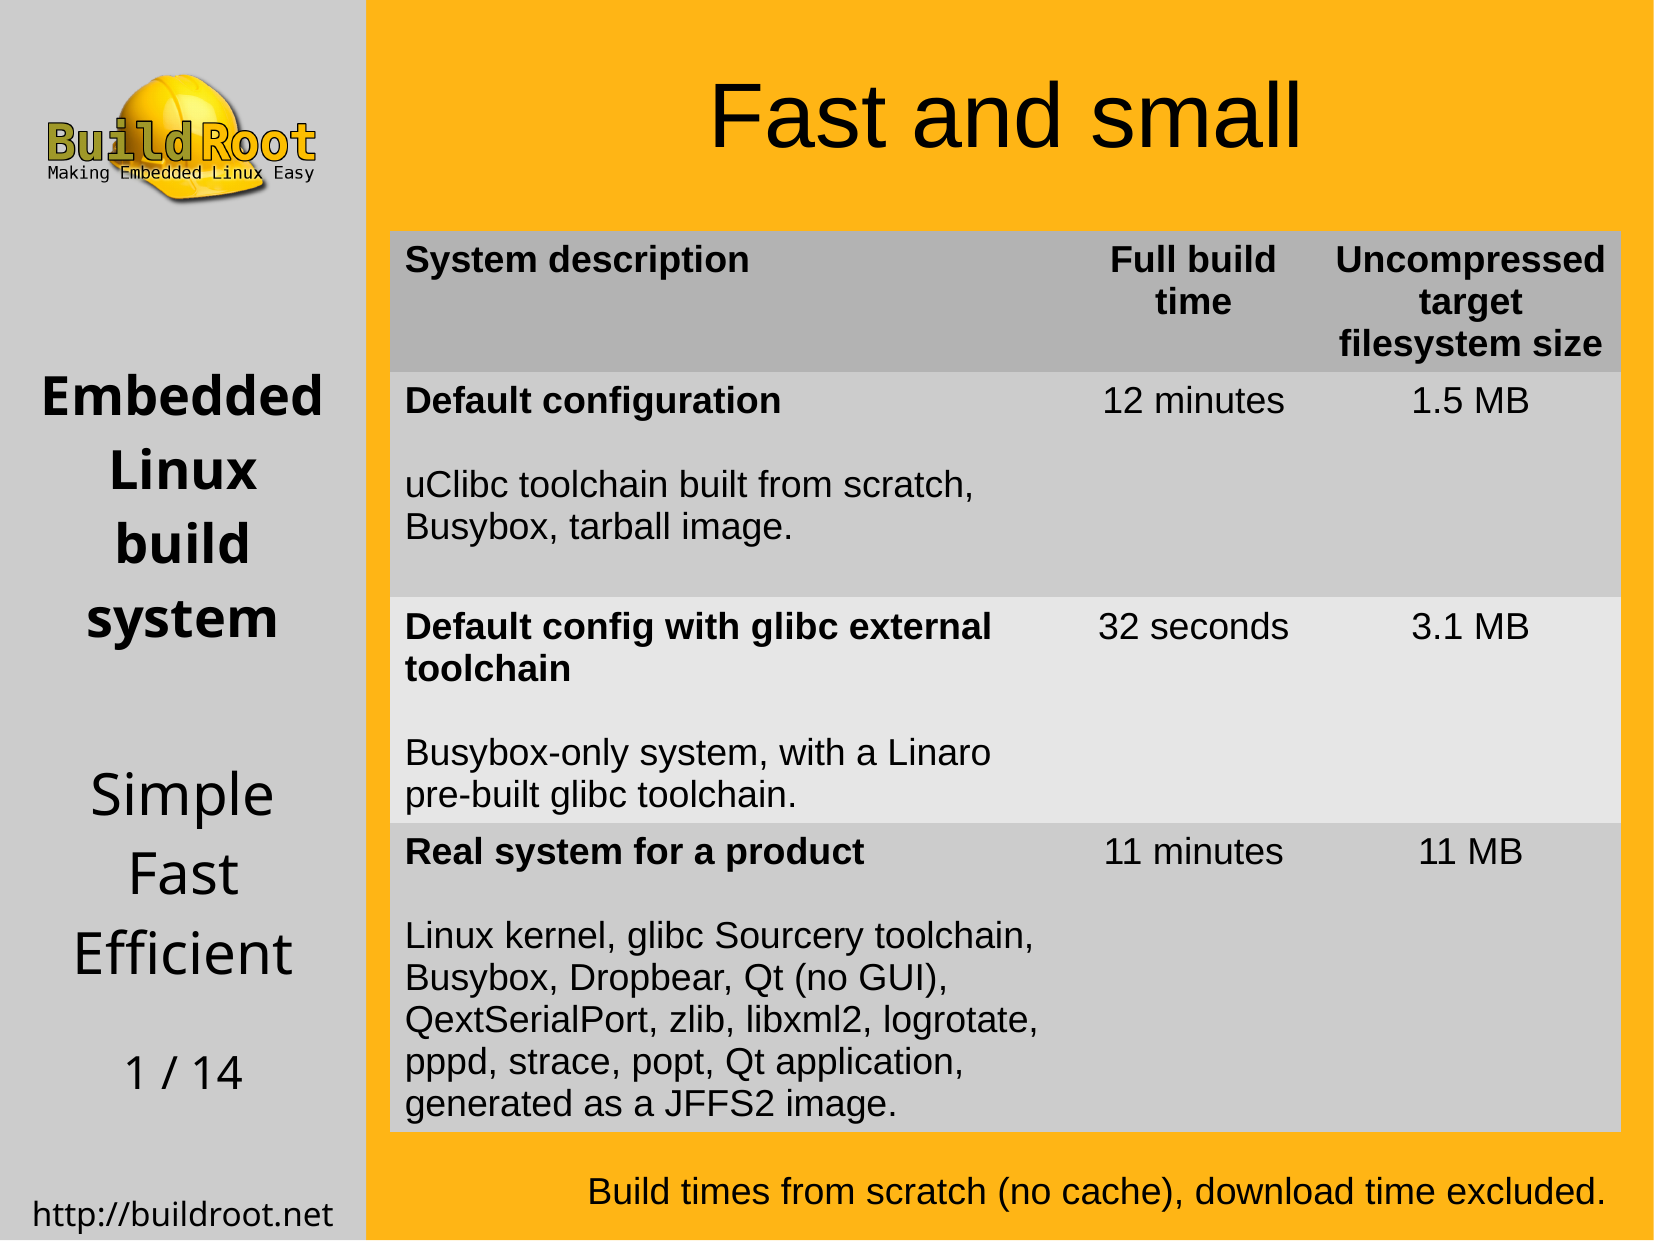

# Fast and small
| System description | Full build time | Uncompressed target filesystem size |
| --- | --- | --- |
| Default configuration uClibc toolchain built from scratch, Busybox, tarball image. | 12 minutes | 1.5 MB |
| Default config with glibc external toolchain Busybox-only system, with a Linaro pre-built glibc toolchain. | 32 seconds | 3.1 MB |
| Real system for a product Linux kernel, glibc Sourcery toolchain, Busybox, Dropbear, Qt (no GUI), QextSerialPort, zlib, libxml2, logrotate, pppd, strace, popt, Qt application, generated as a JFFS2 image. | 11 minutes | 11 MB |
Build times from scratch (no cache), download time excluded.